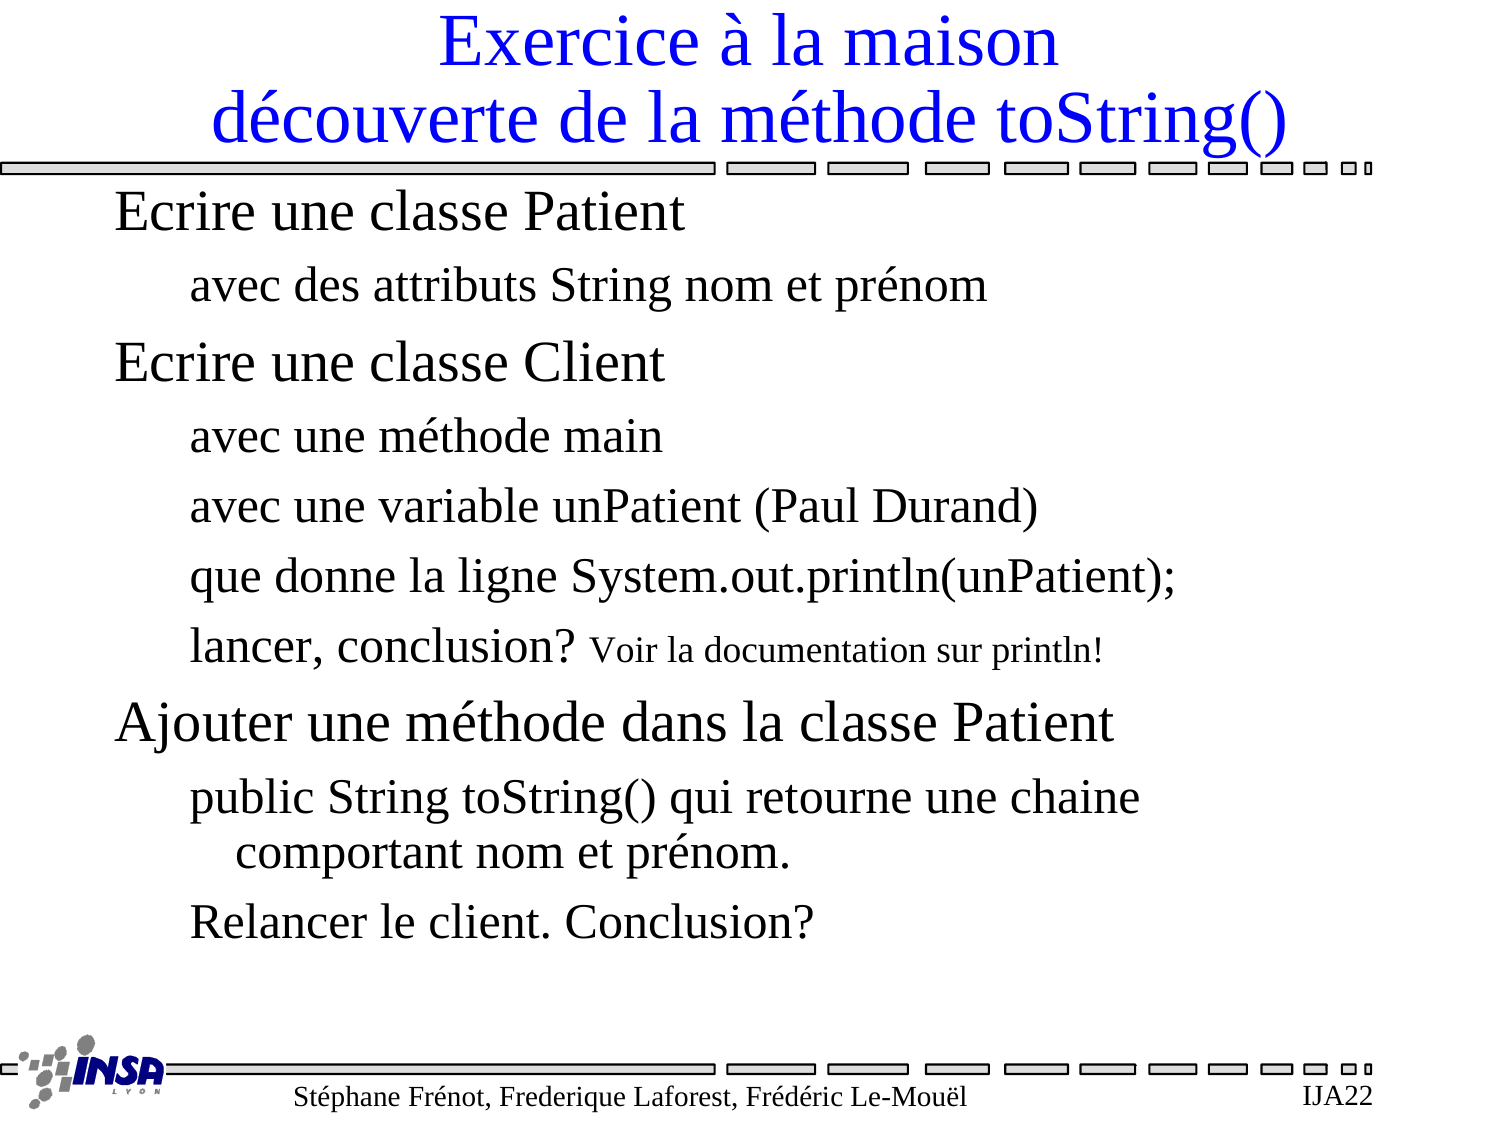

# Exercice à la maison découverte de la méthode toString()
Ecrire une classe Patient
avec des attributs String nom et prénom
Ecrire une classe Client
avec une méthode main
avec une variable unPatient (Paul Durand)
que donne la ligne System.out.println(unPatient);
lancer, conclusion? Voir la documentation sur println!
Ajouter une méthode dans la classe Patient
public String toString() qui retourne une chaine comportant nom et prénom.
Relancer le client. Conclusion?